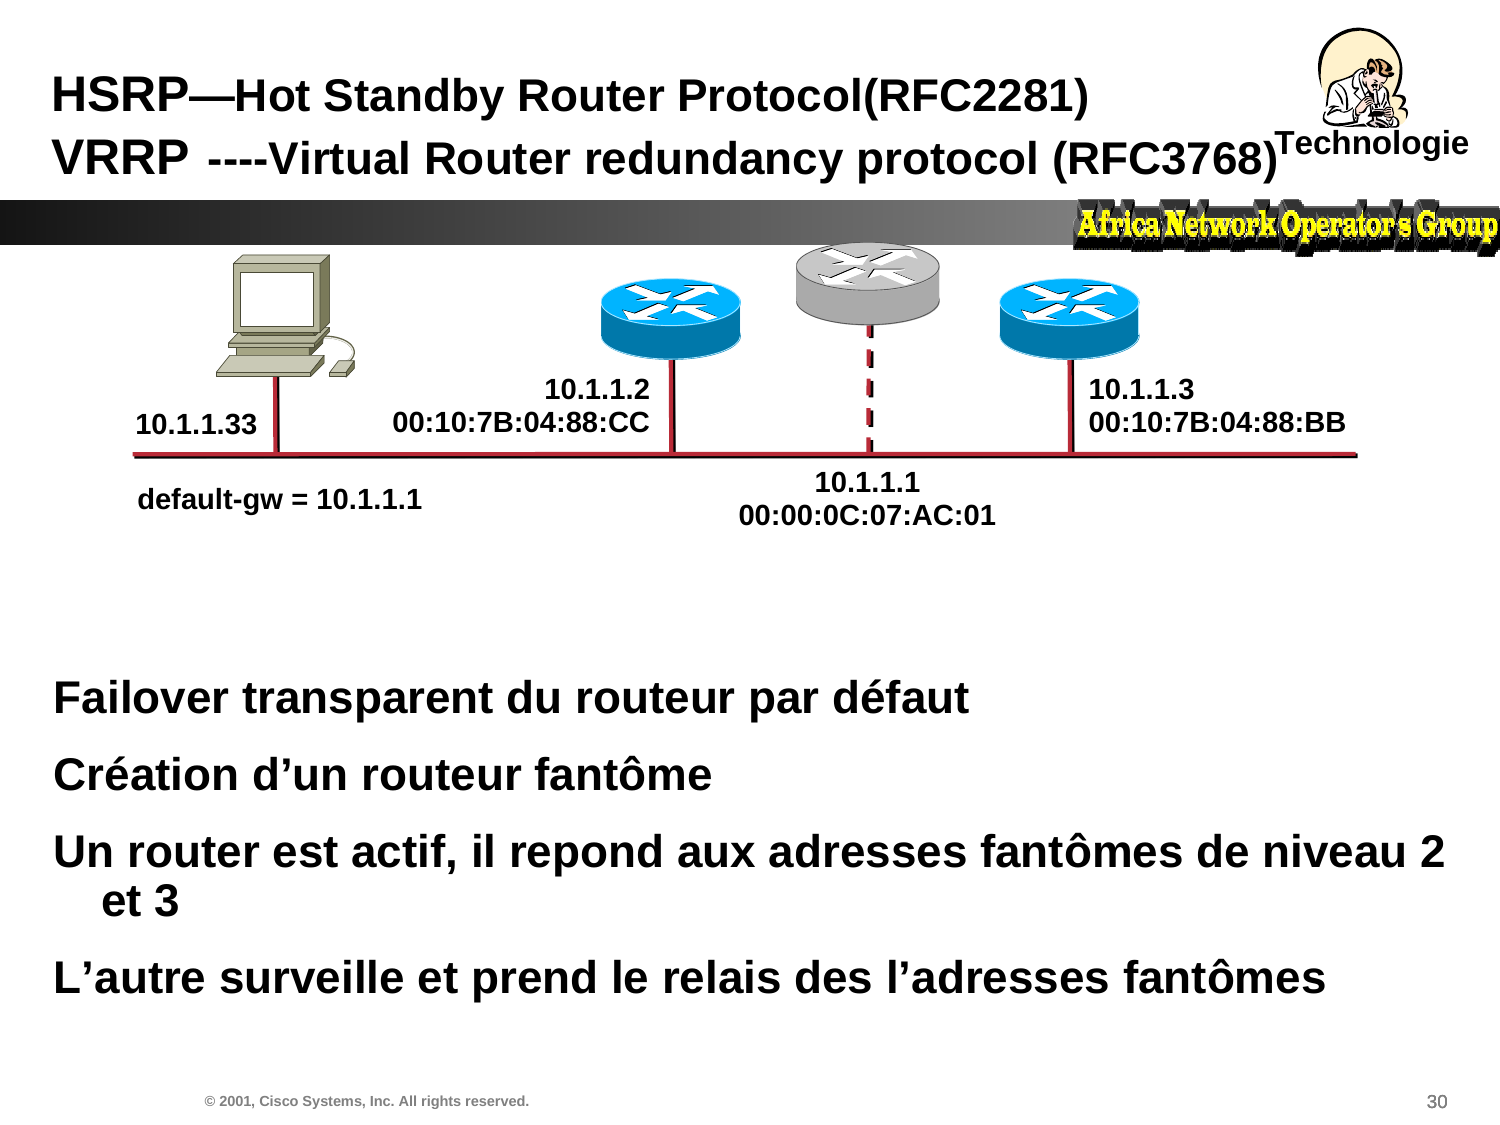

Technologie
# HSRP—Hot Standby Router Protocol(RFC2281) VRRP ----Virtual Router redundancy protocol (RFC3768)
 10.1.1.2
00:10:7B:04:88:CC
10.1.1.3
00:10:7B:04:88:BB
10.1.1.33
10.1.1.1
00:00:0C:07:AC:01
default-gw = 10.1.1.1
Failover transparent du routeur par défaut
Création d’un routeur fantôme
Un router est actif, il repond aux adresses fantômes de niveau 2 et 3
L’autre surveille et prend le relais des l’adresses fantômes